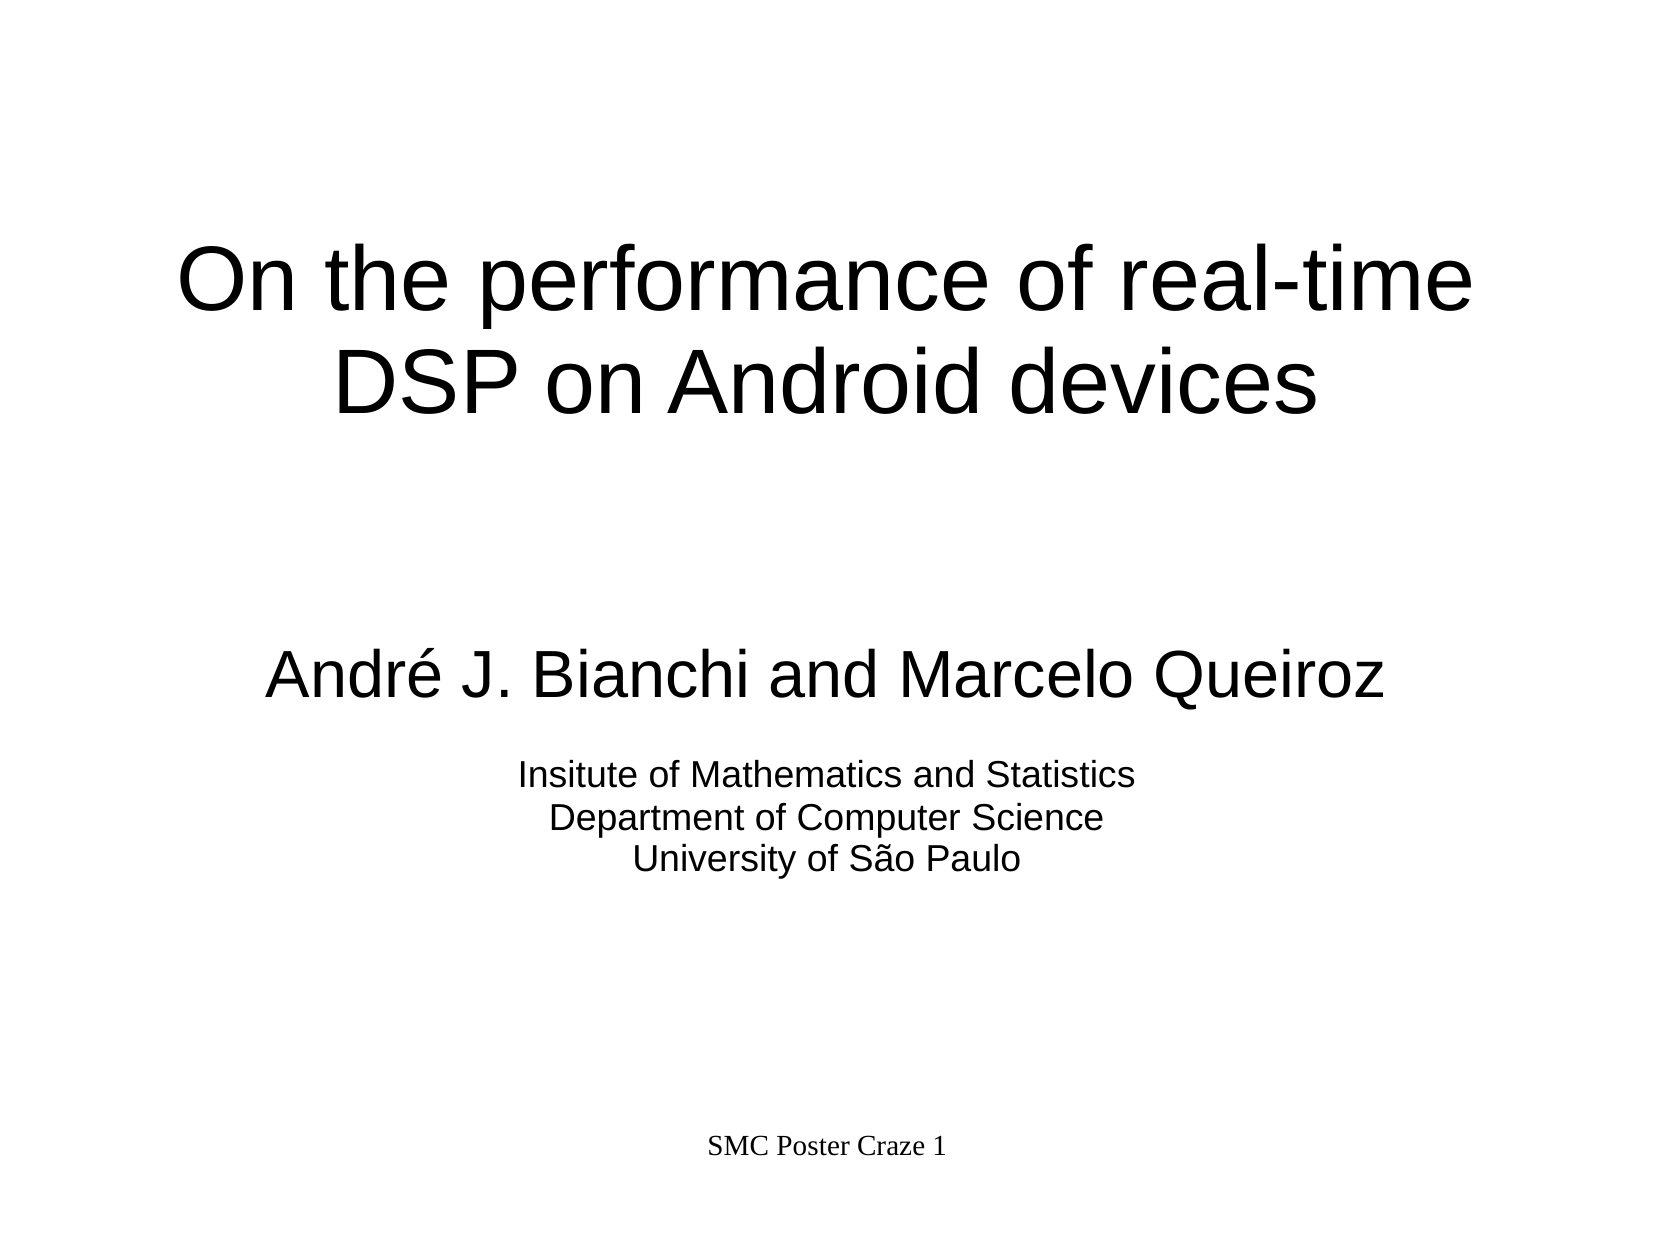

On the performance of real-time DSP on Android devices
# André J. Bianchi and Marcelo Queiroz
Insitute of Mathematics and Statistics
Department of Computer Science
University of São Paulo